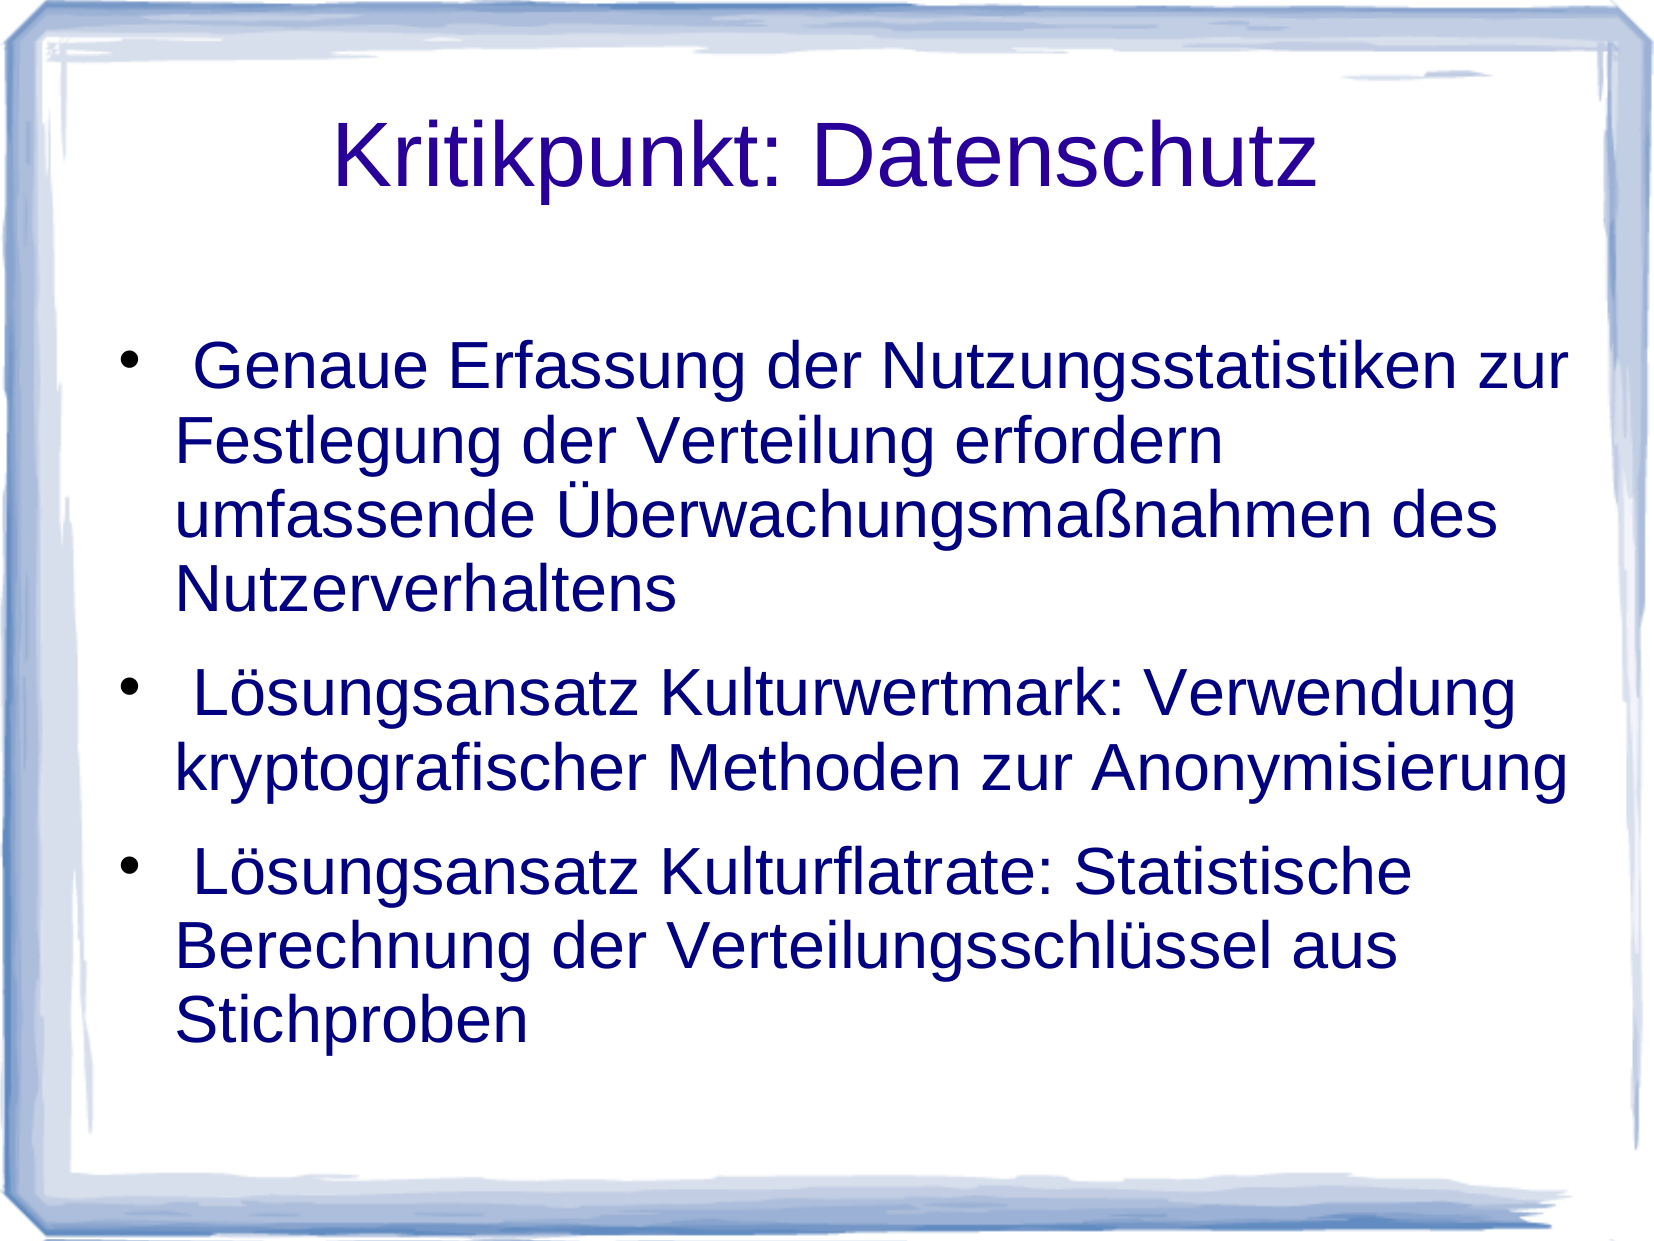

# Kritikpunkt: Datenschutz
 Genaue Erfassung der Nutzungsstatistiken zur Festlegung der Verteilung erfordern umfassende Überwachungsmaßnahmen des Nutzerverhaltens
 Lösungsansatz Kulturwertmark: Verwendung kryptografischer Methoden zur Anonymisierung
 Lösungsansatz Kulturflatrate: Statistische Berechnung der Verteilungsschlüssel aus Stichproben